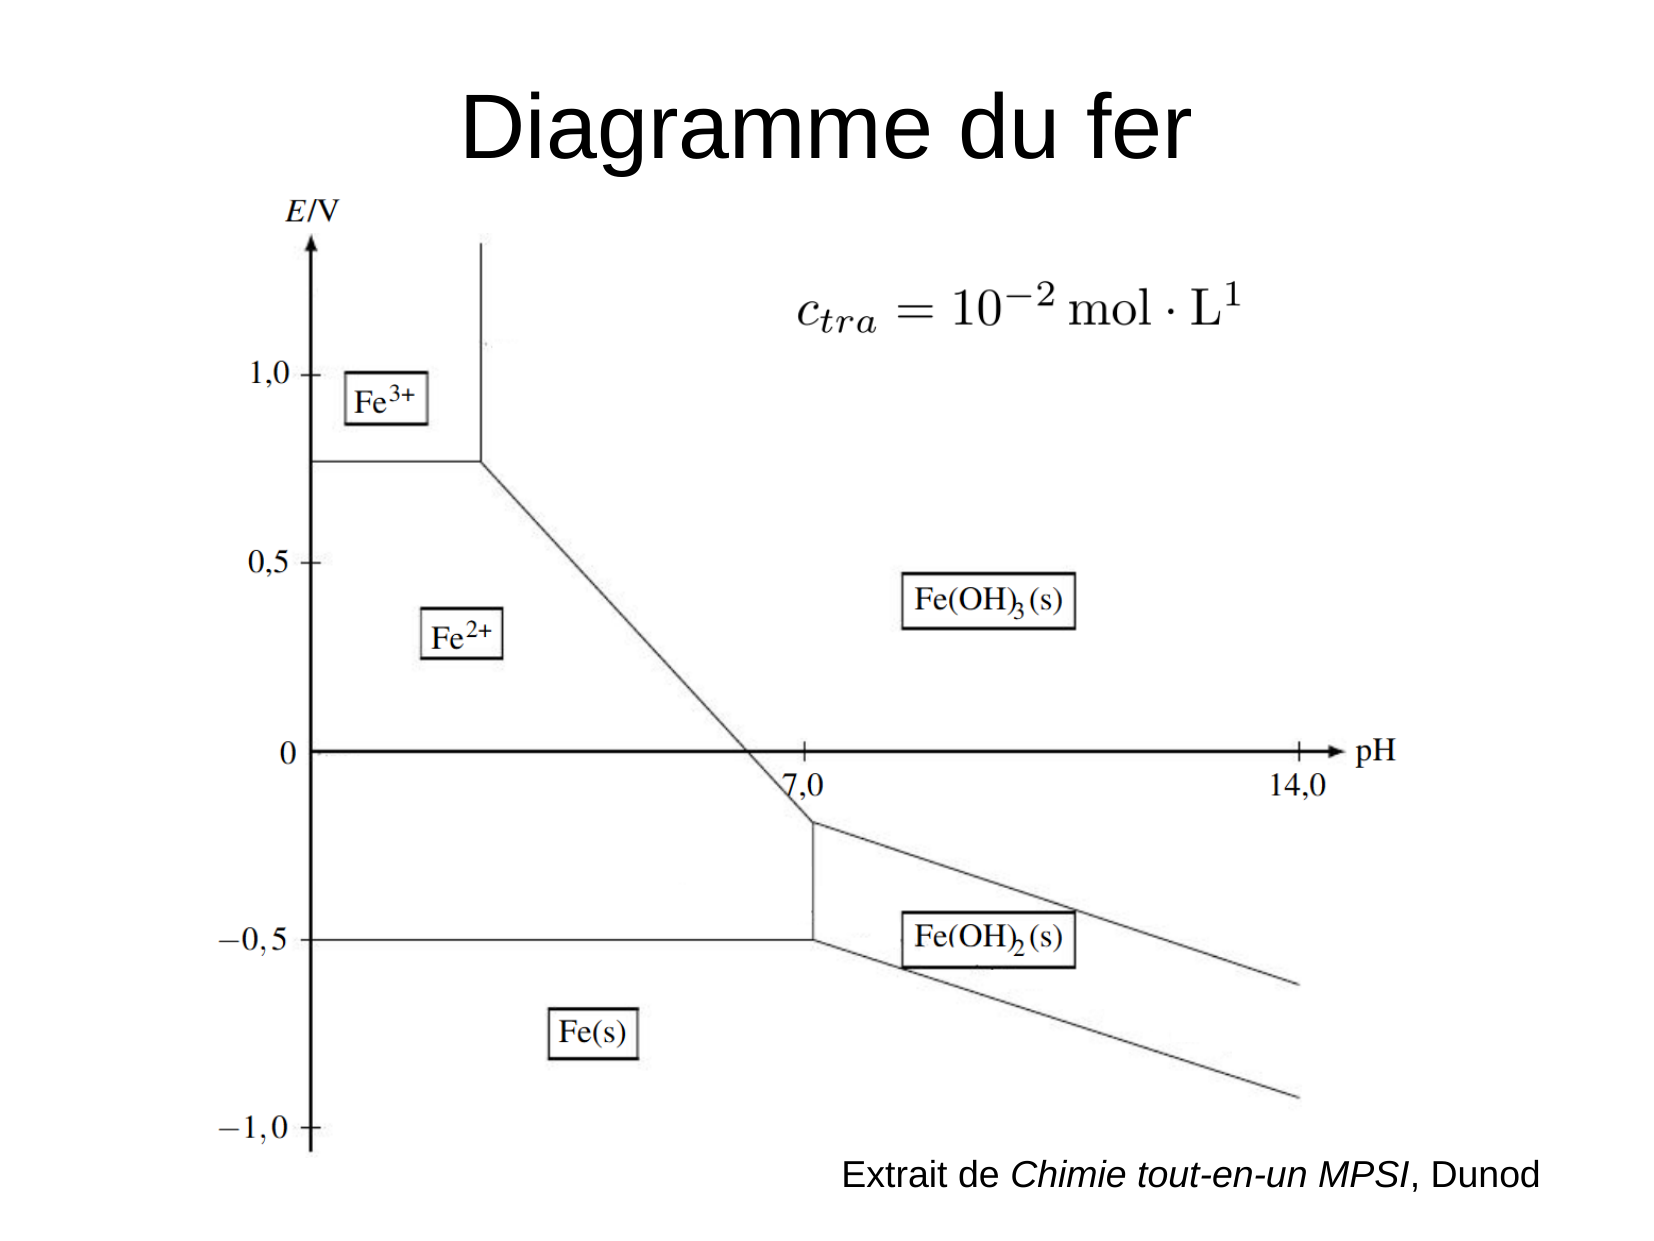

# Diagramme du fer
Extrait de Chimie tout-en-un MPSI, Dunod